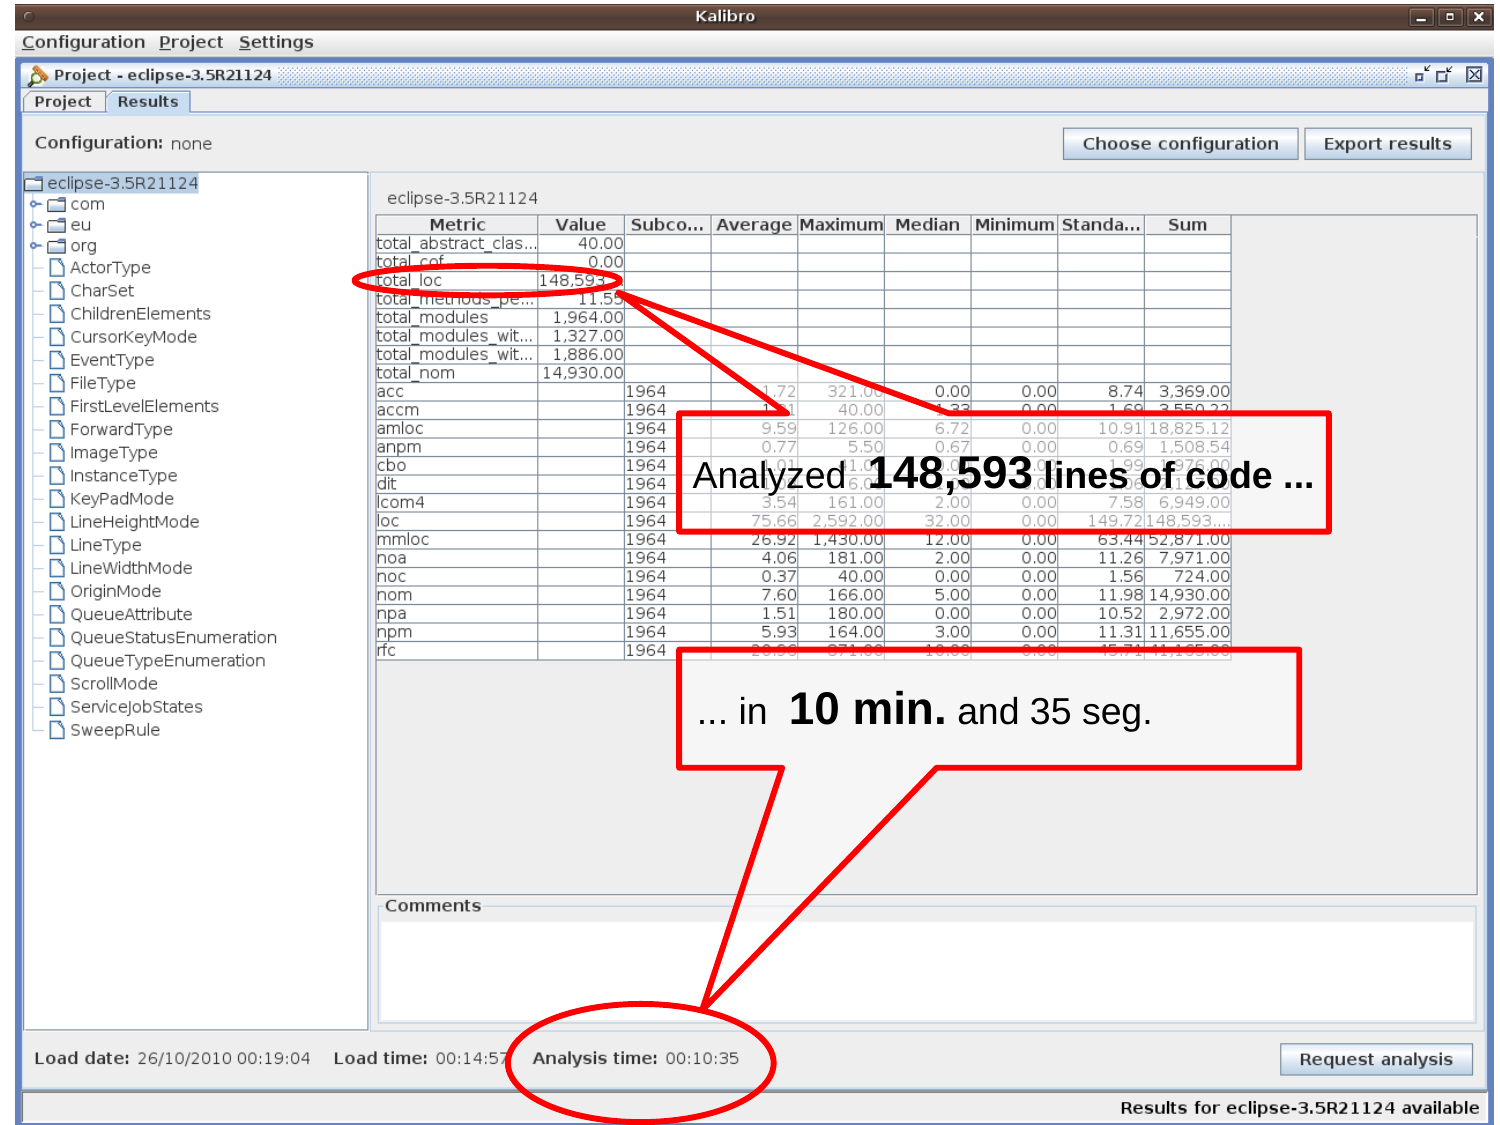

Analyzed 148,593 lines of code ...
... in 10 min. and 35 seg.